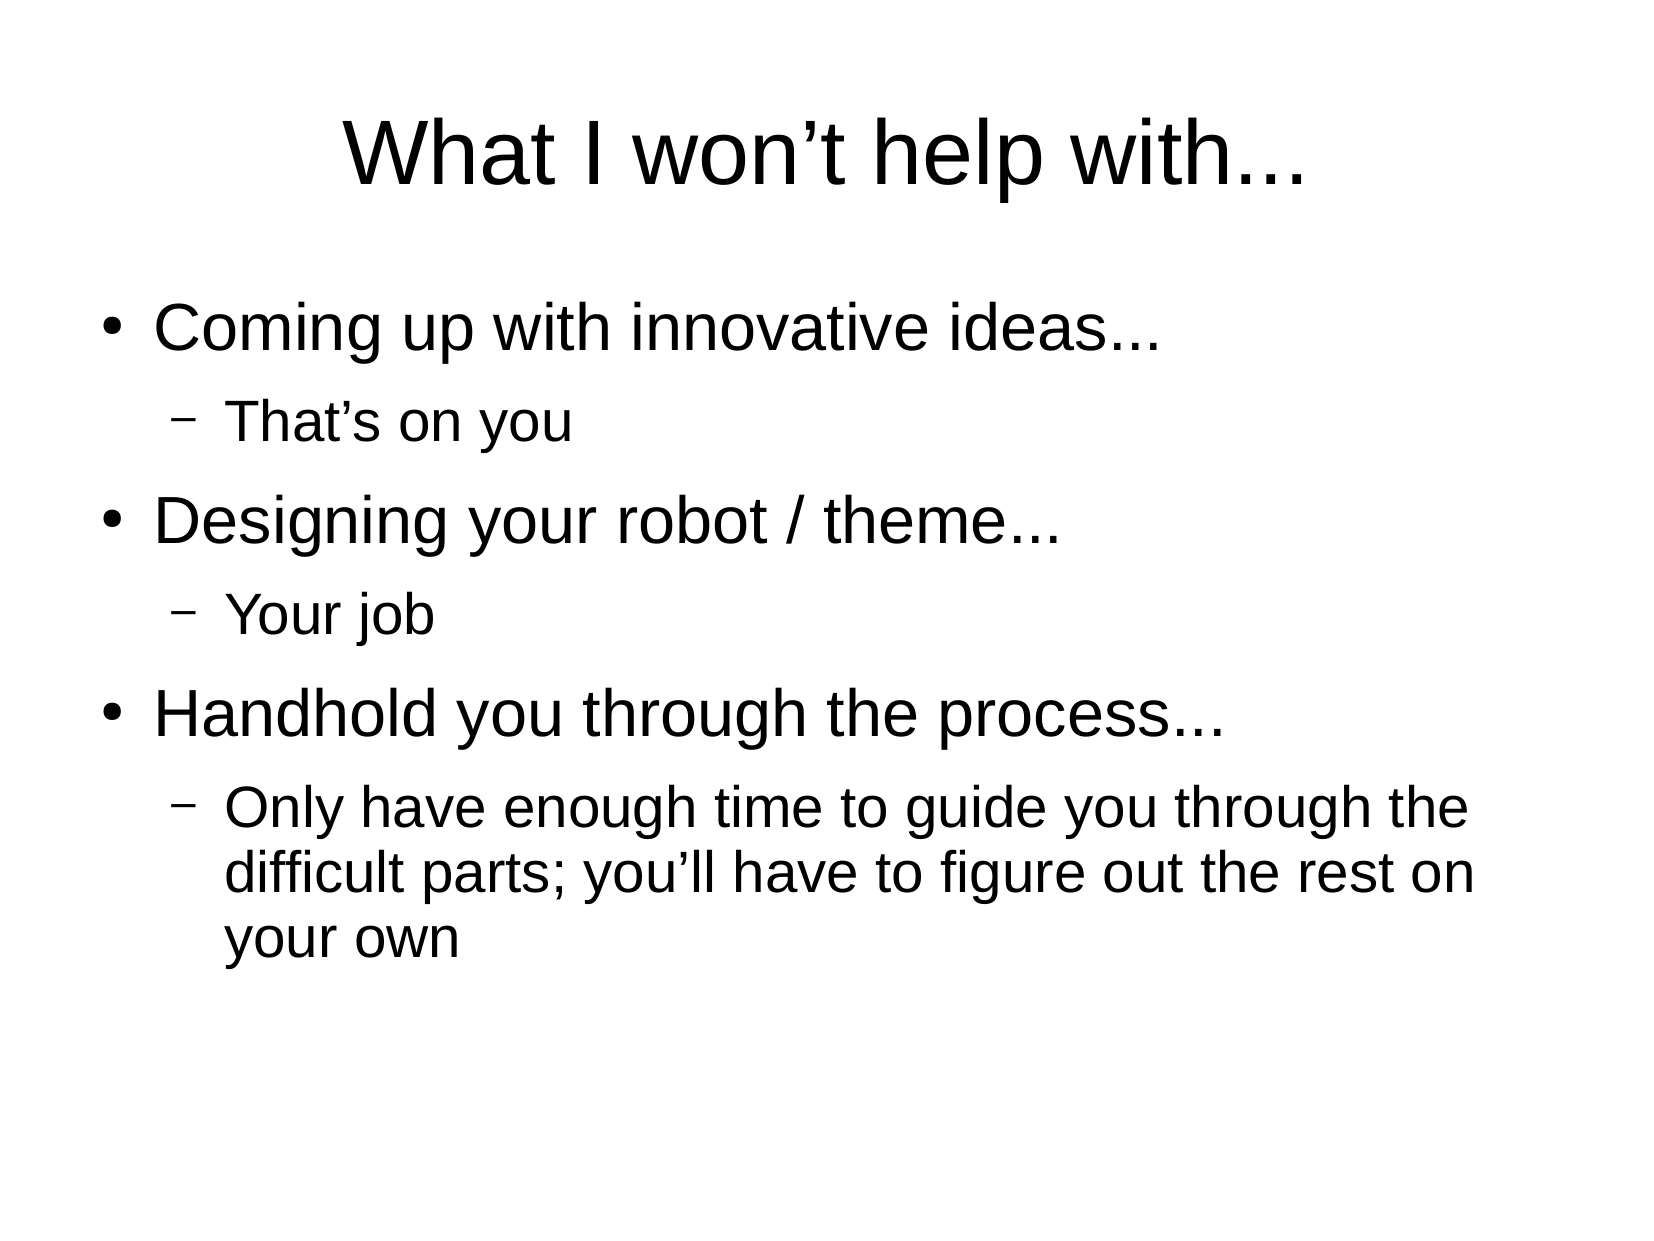

# What I won’t help with...
Coming up with innovative ideas...
That’s on you
Designing your robot / theme...
Your job
Handhold you through the process...
Only have enough time to guide you through the difficult parts; you’ll have to figure out the rest on your own